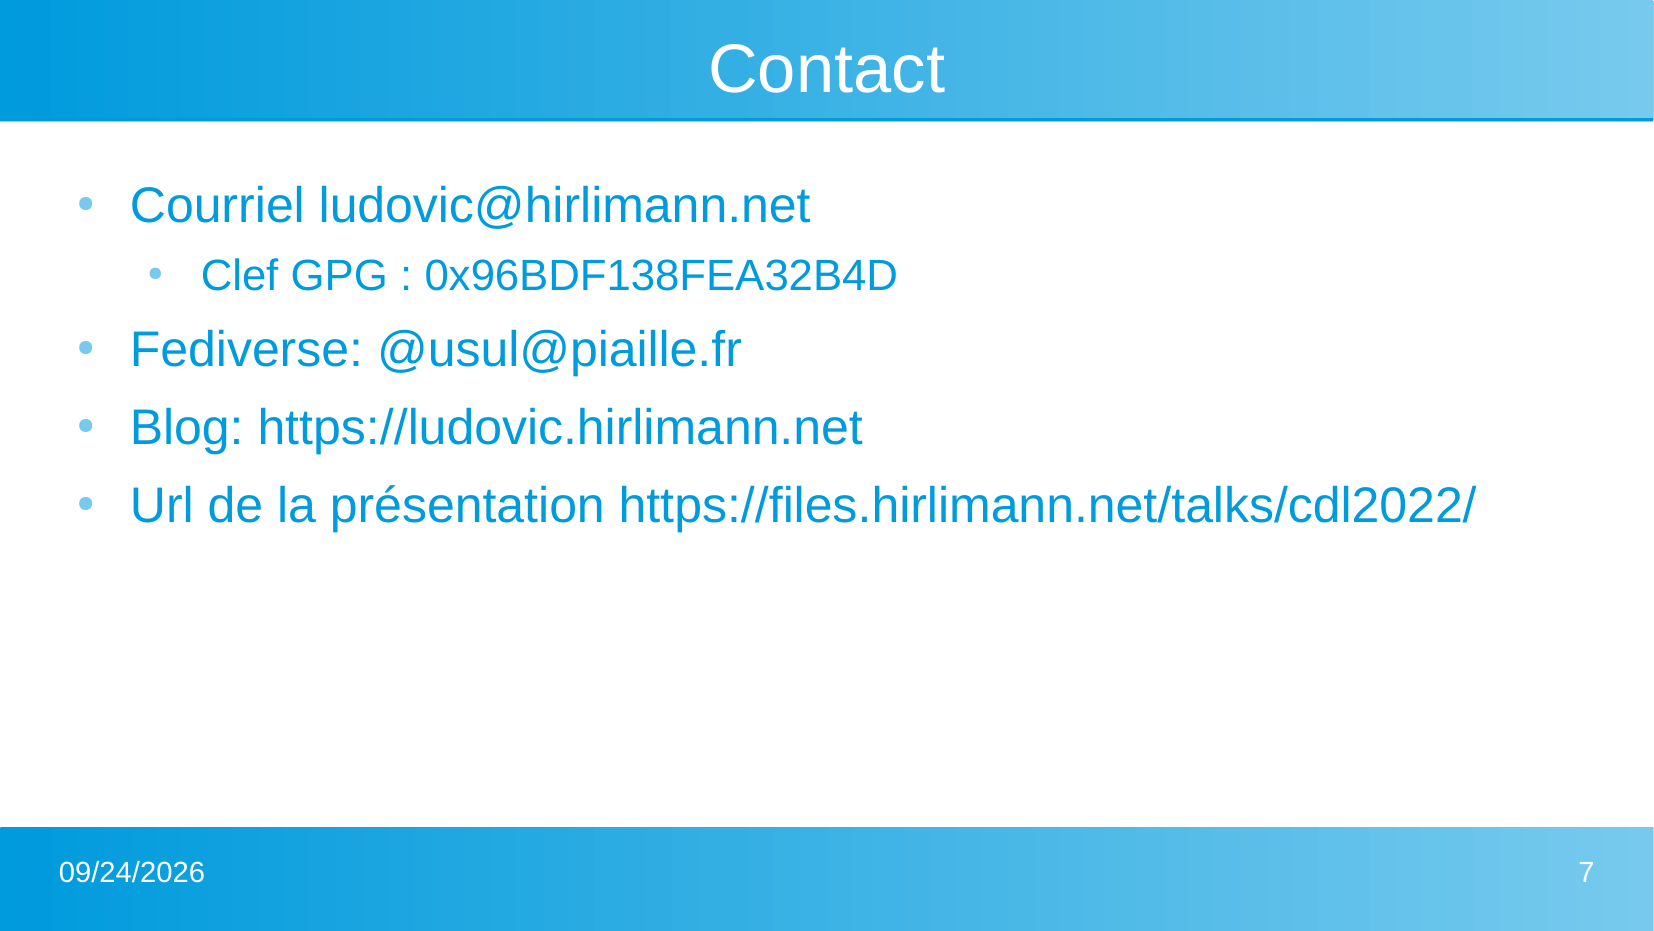

# Contact
Courriel ludovic@hirlimann.net
Clef GPG : 0x96BDF138FEA32B4D
Fediverse: @usul@piaille.fr
Blog: https://ludovic.hirlimann.net
Url de la présentation https://files.hirlimann.net/talks/cdl2022/
7